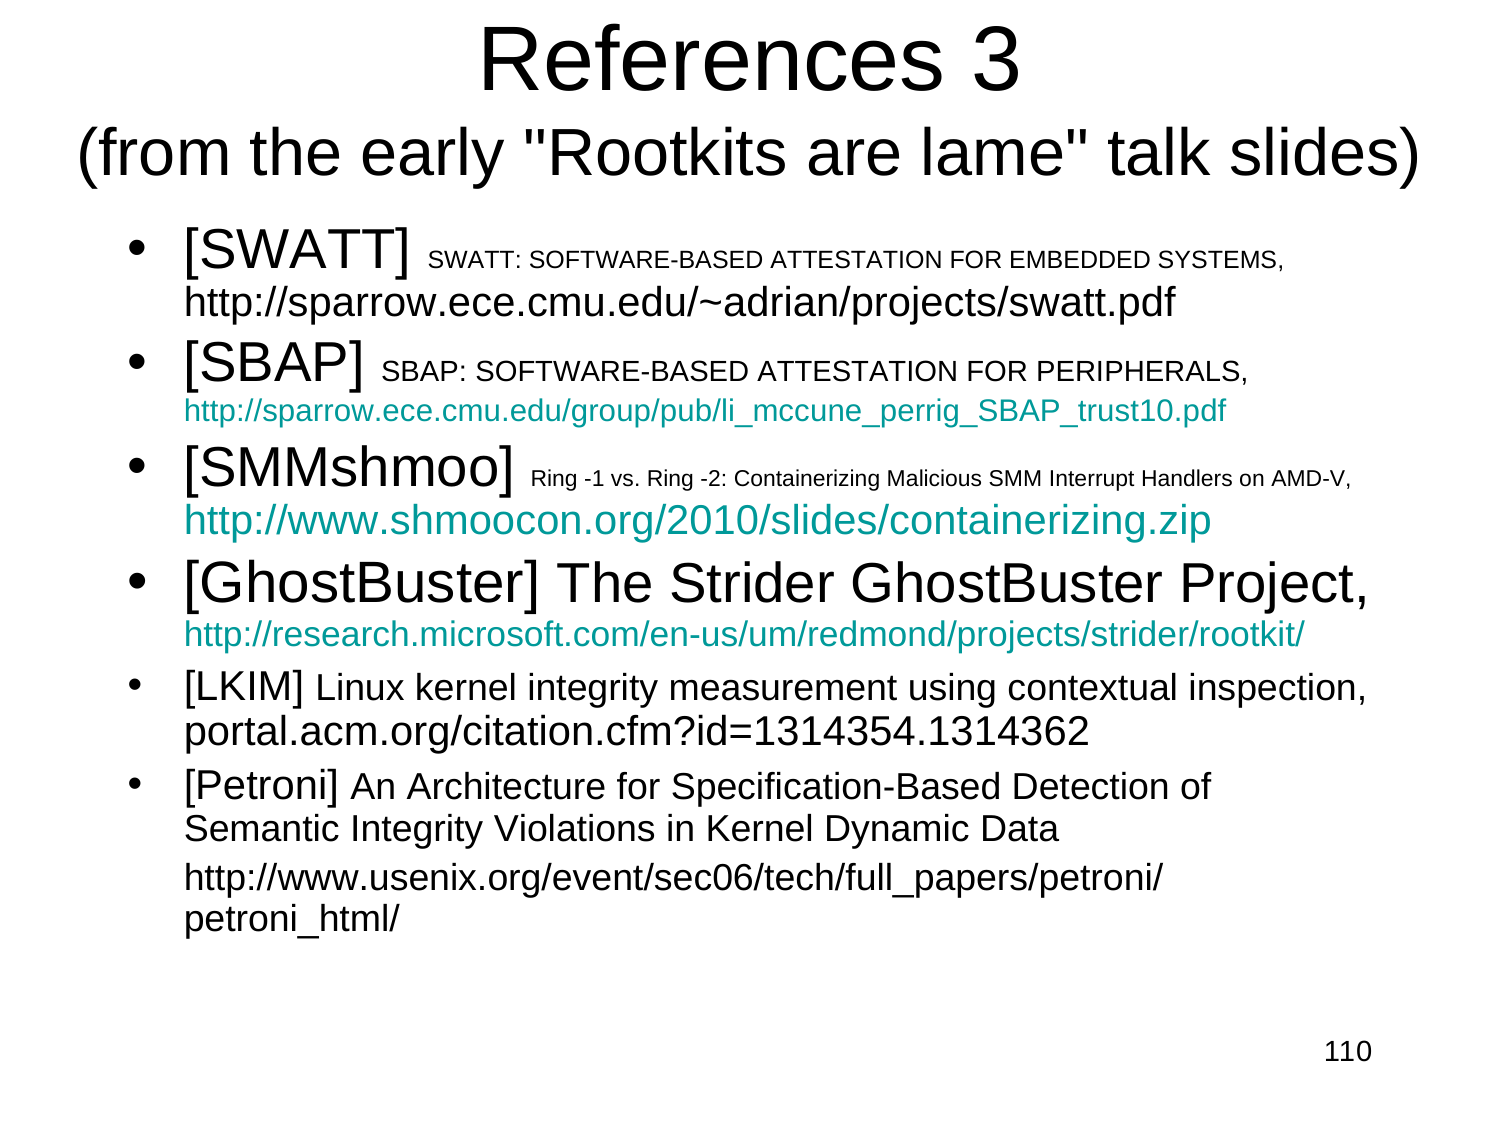

# References 3 (from the early "Rootkits are lame" talk slides)
[SWATT] SWATT: SOFTWARE-BASED ATTESTATION FOR EMBEDDED SYSTEMS, http://sparrow.ece.cmu.edu/~adrian/projects/swatt.pdf
[SBAP] SBAP: SOFTWARE-BASED ATTESTATION FOR PERIPHERALS, http://sparrow.ece.cmu.edu/group/pub/li_mccune_perrig_SBAP_trust10.pdf
[SMMshmoo] Ring -1 vs. Ring -2: Containerizing Malicious SMM Interrupt Handlers on AMD-V, http://www.shmoocon.org/2010/slides/containerizing.zip
[GhostBuster] The Strider GhostBuster Project, http://research.microsoft.com/en-us/um/redmond/projects/strider/rootkit/
[LKIM] Linux kernel integrity measurement using contextual inspection, portal.acm.org/citation.cfm?id=1314354.1314362
[Petroni] An Architecture for Specification-Based Detection of Semantic Integrity Violations in Kernel Dynamic Data
	http://www.usenix.org/event/sec06/tech/full_papers/petroni/petroni_html/